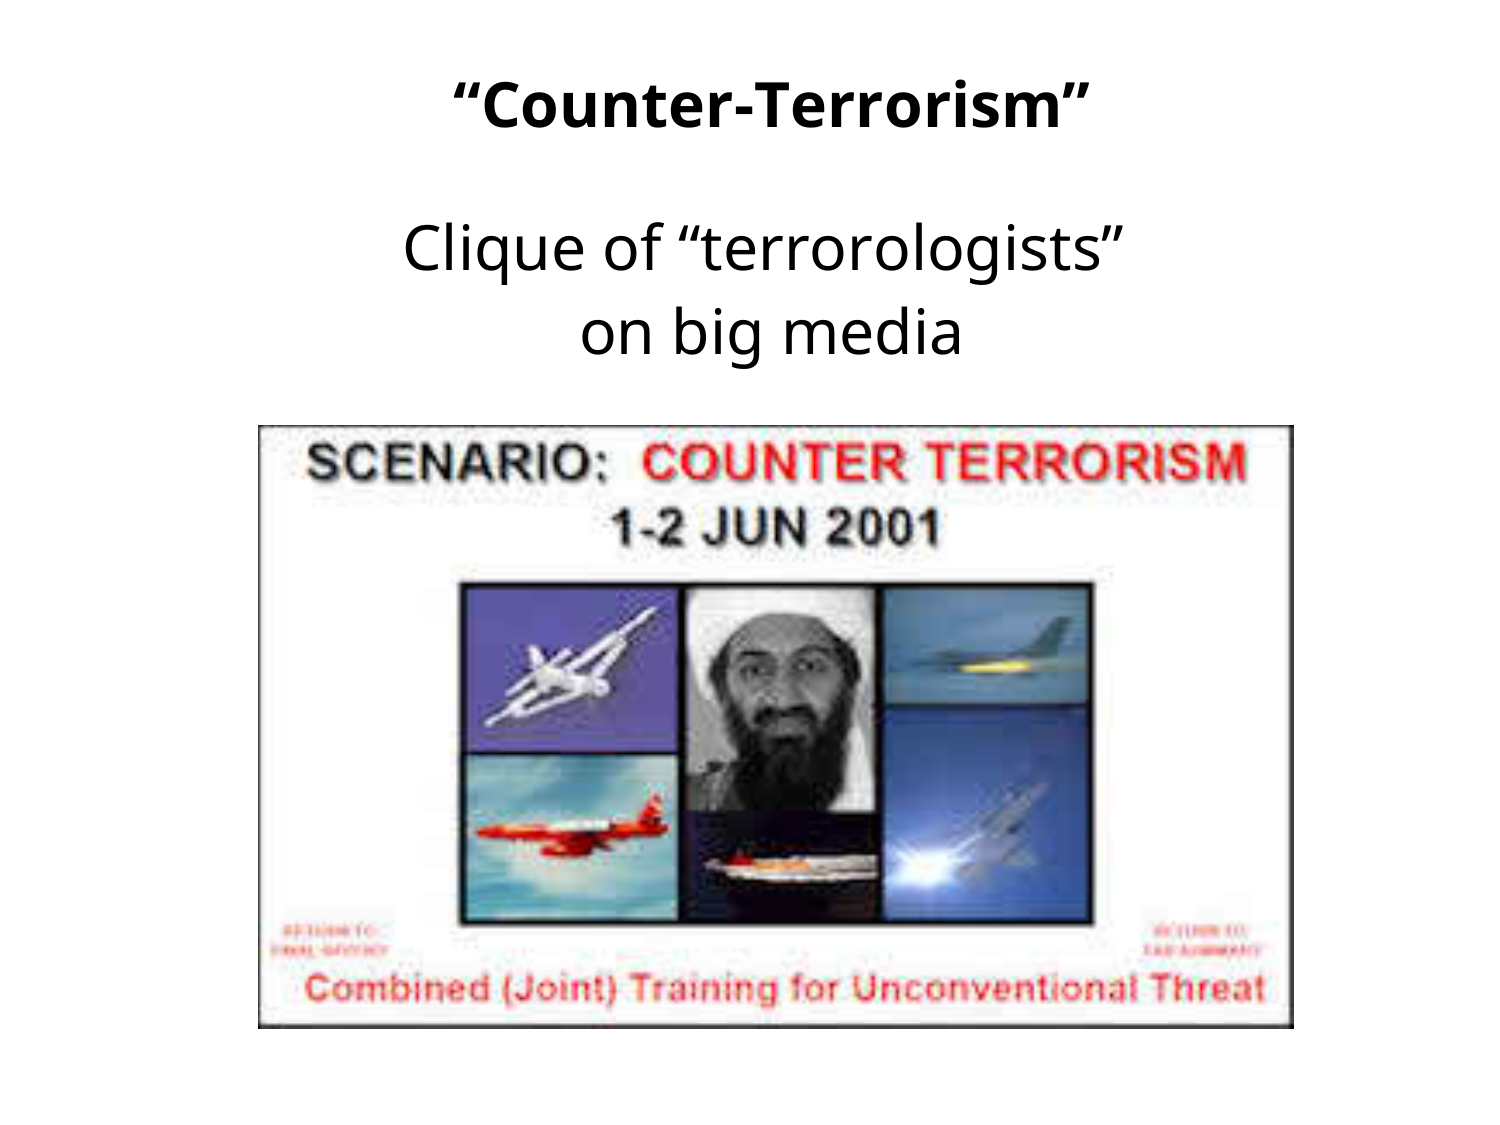

“Counter-Terrorism”
Clique of “terrorologists”
on big media
`